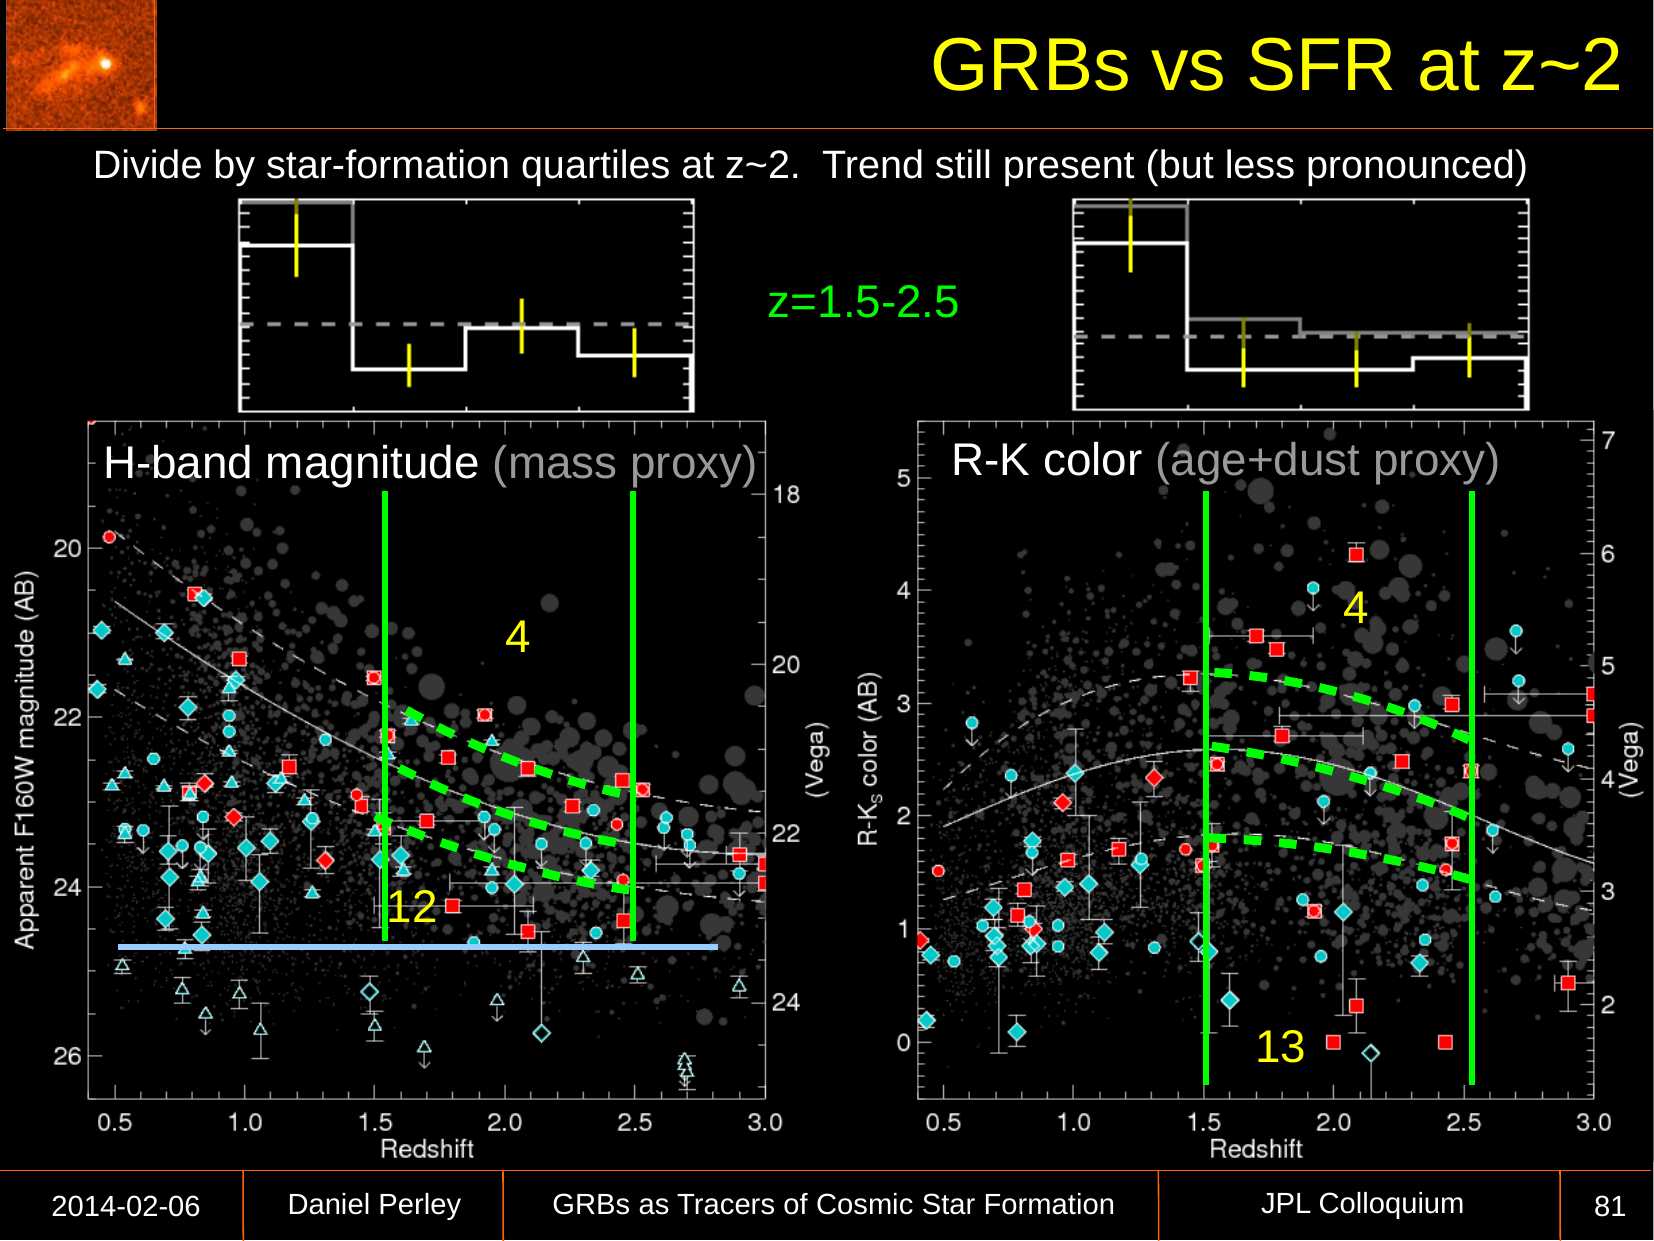

# GRBs vs SFR at z~2
Divide by star-formation quartiles at z~2. Trend still present (but less pronounced)
z=1.5-2.5
R-K color (age+dust proxy)
H-band magnitude (mass proxy)
4
4
12
13
2014-02-06
81